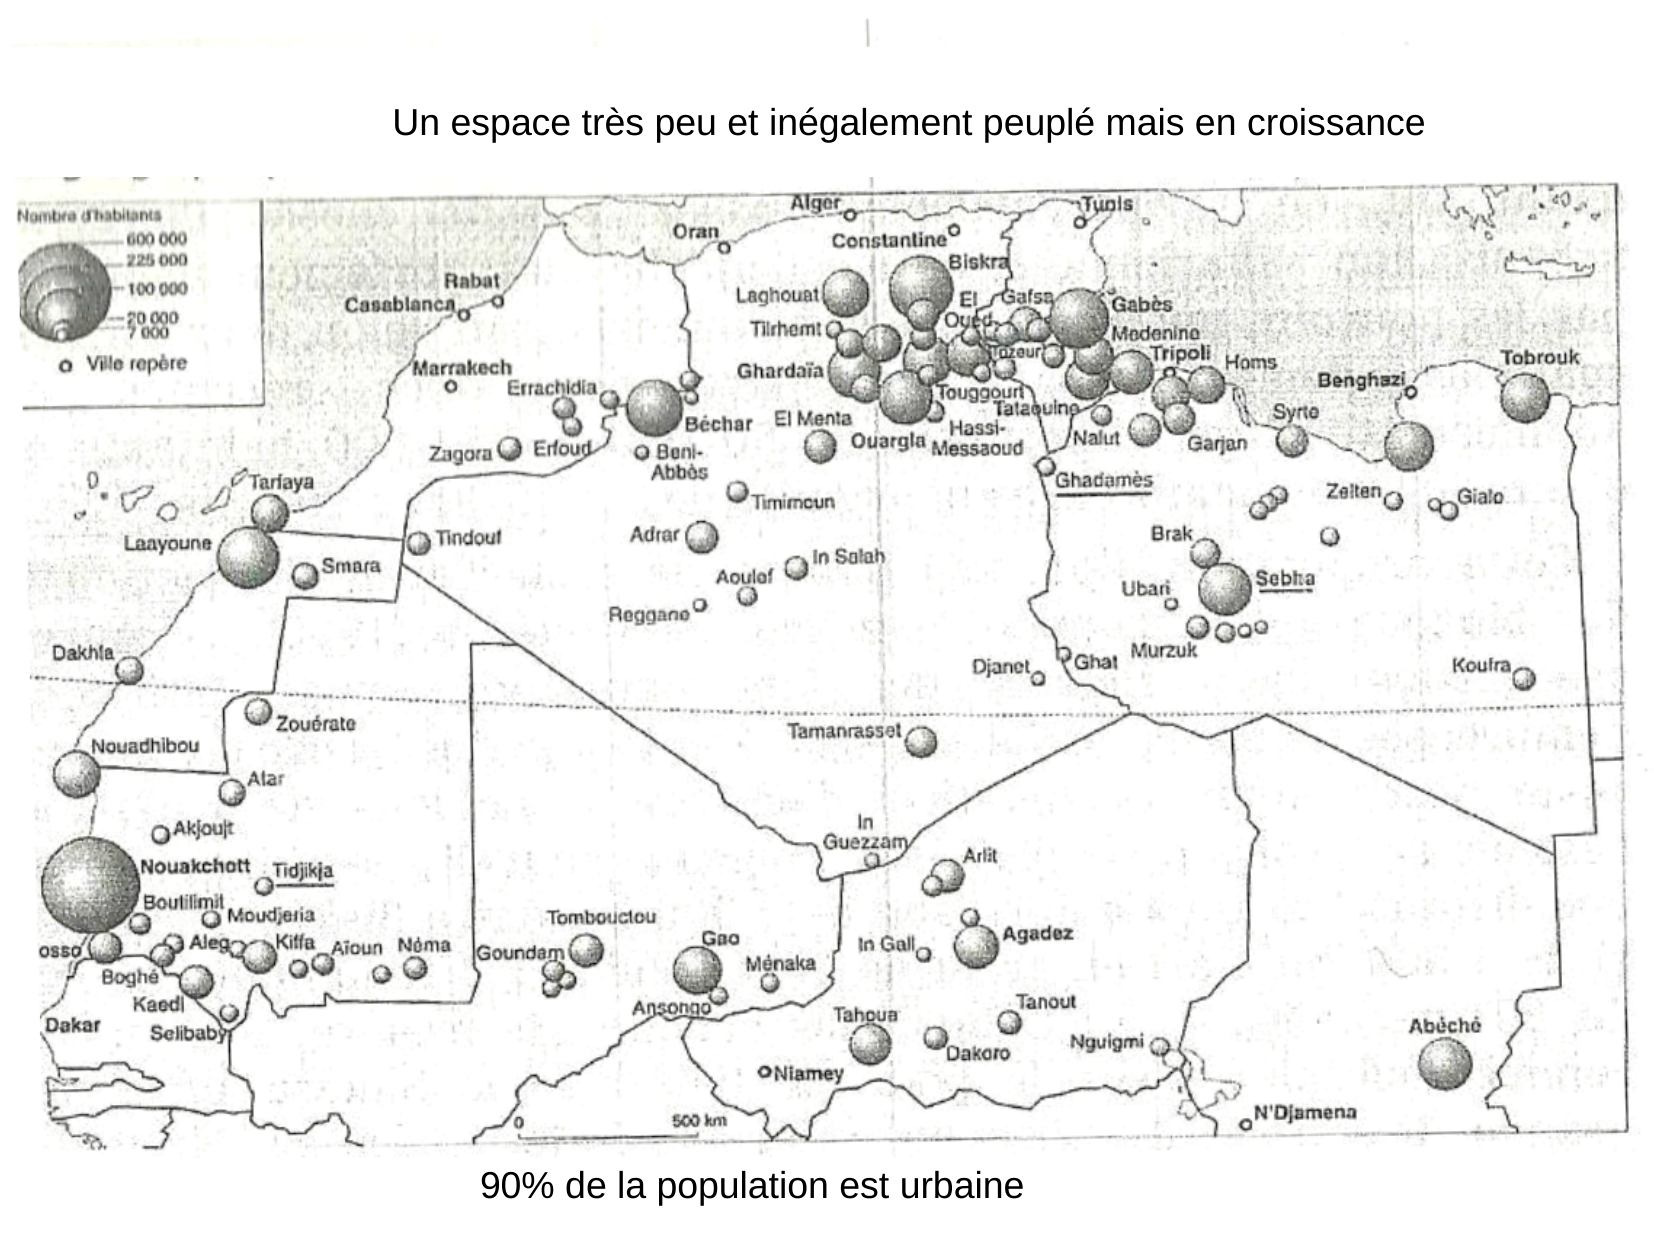

Un espace très peu et inégalement peuplé mais en croissance
90% de la population est urbaine